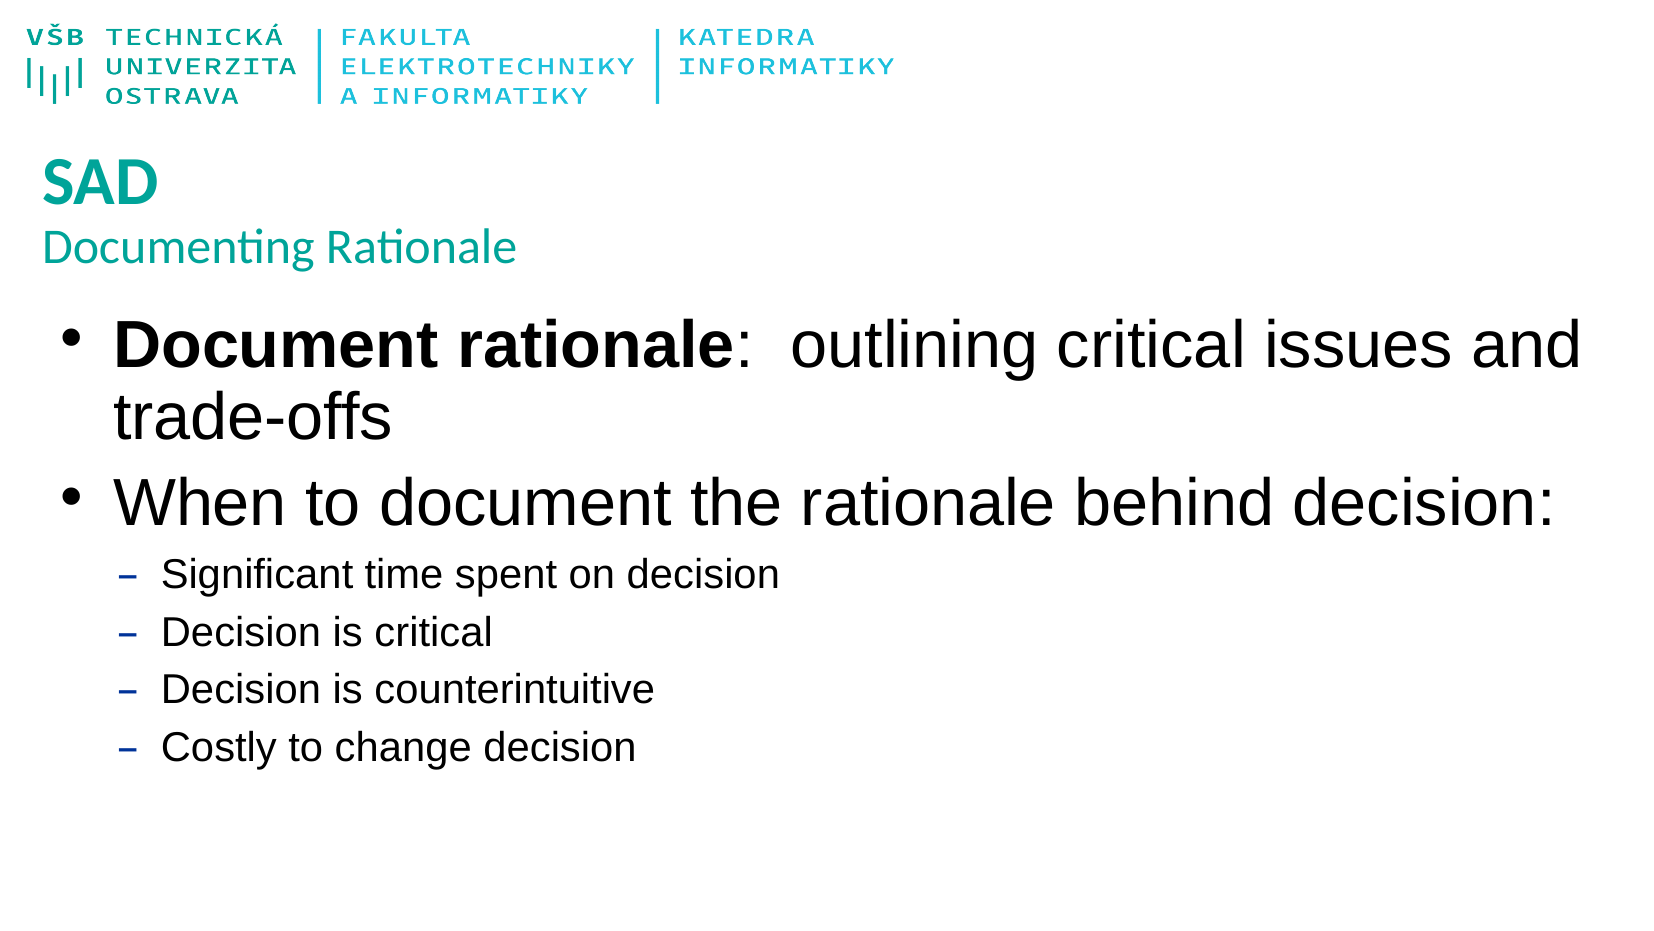

# SAD Documenting Rationale
Document rationale: outlining critical issues and trade-offs
When to document the rationale behind decision:
Significant time spent on decision
Decision is critical
Decision is counterintuitive
Costly to change decision